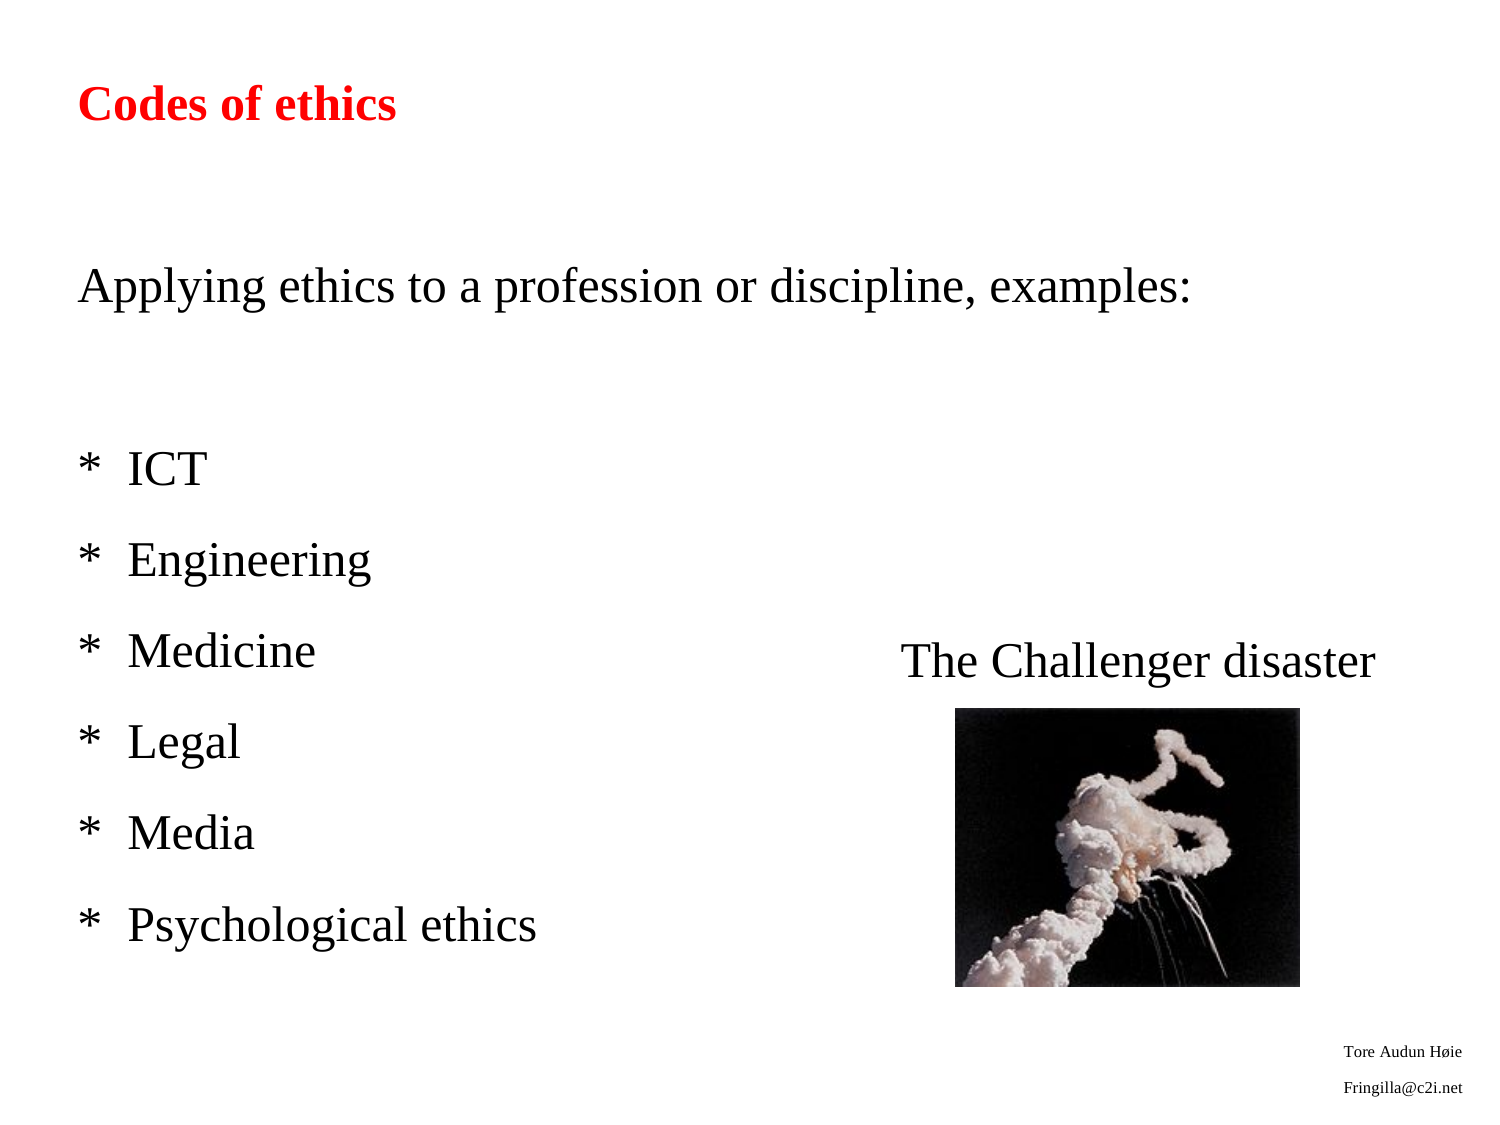

Codes of ethics
Applying ethics to a profession or discipline, examples:
* ICT
* Engineering
* Medicine
* Legal
* Media
* Psychological ethics
The Challenger disaster
Tore Audun Høie
Fringilla@c2i.net